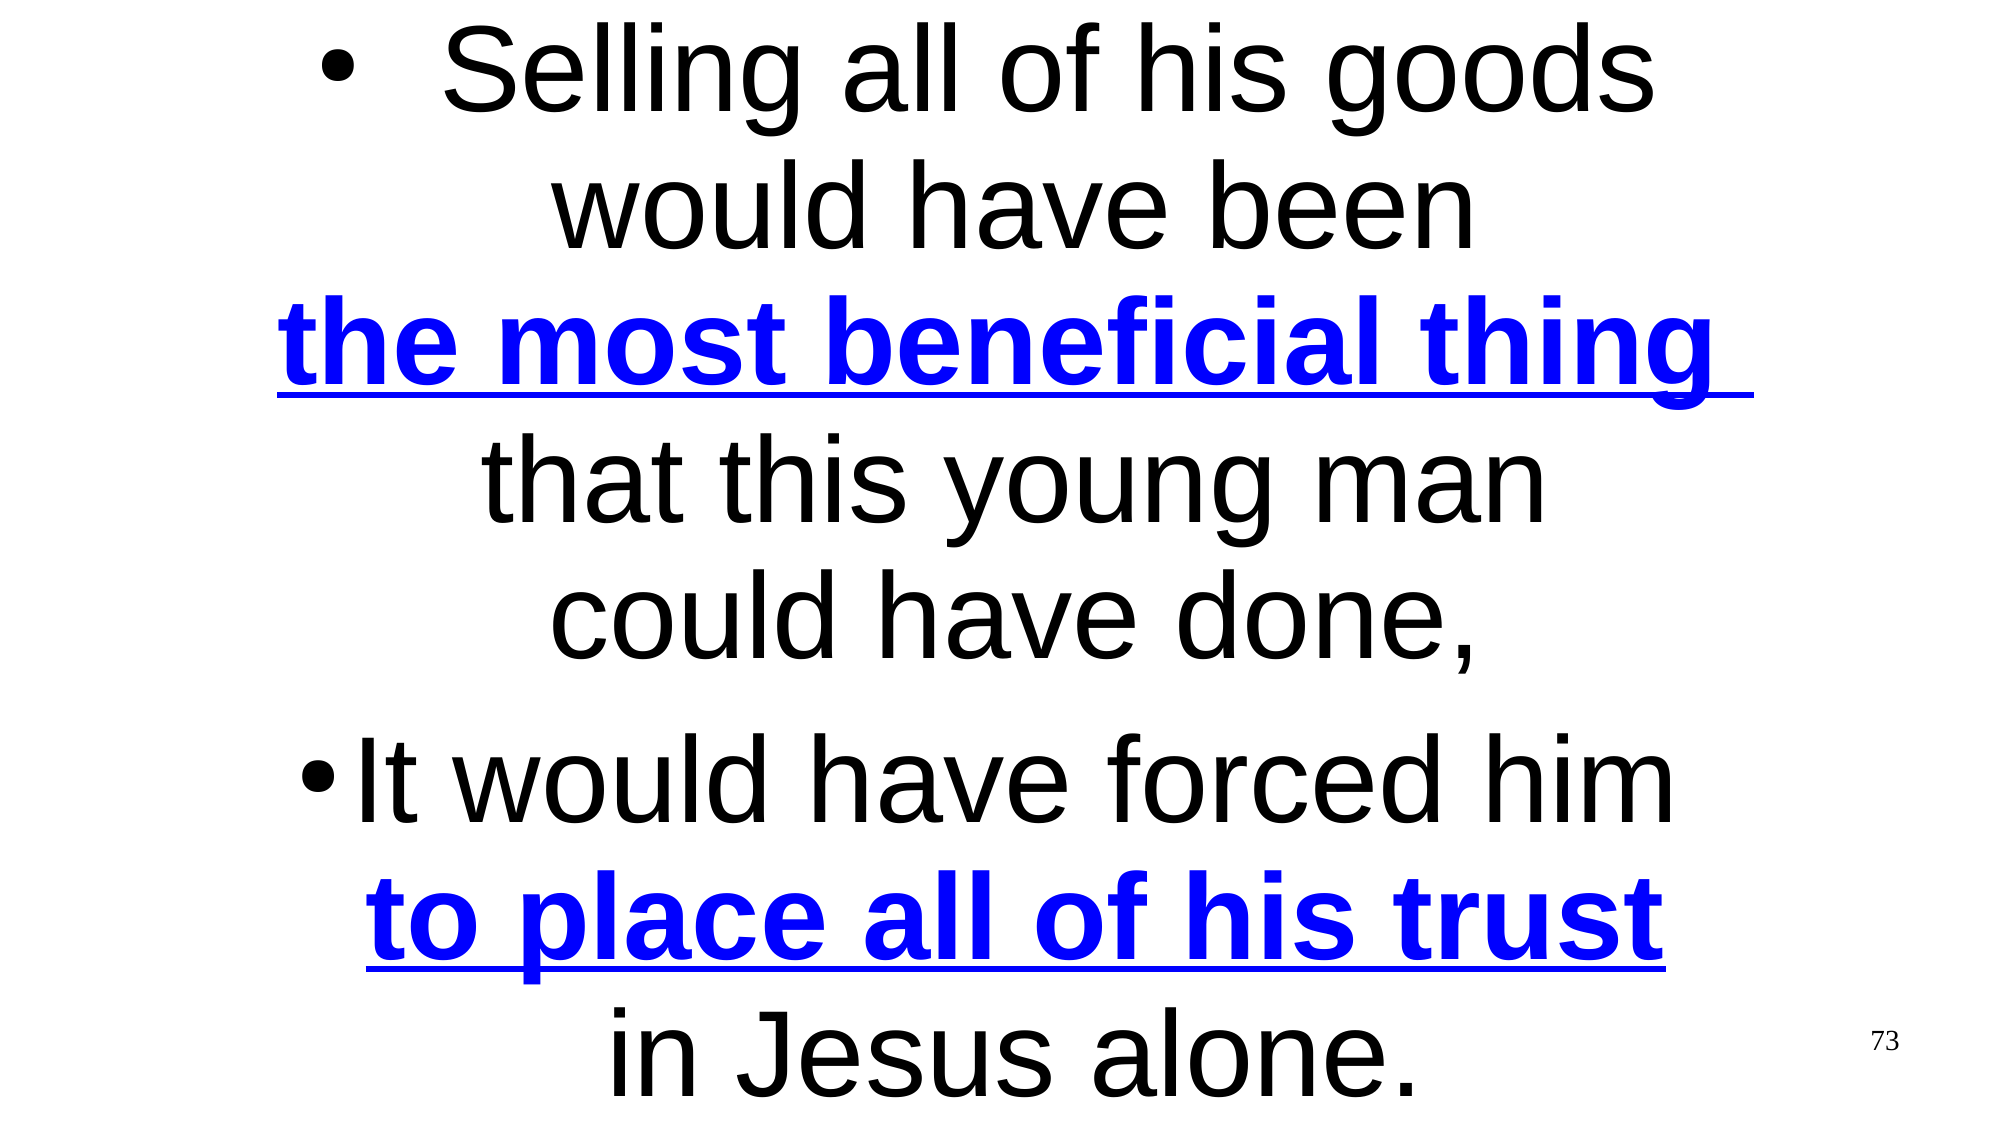

# Selling all of his goods would have been the most beneficial thing that this young man could have done,
It would have forced him
to place all of his trust
in Jesus alone.
73